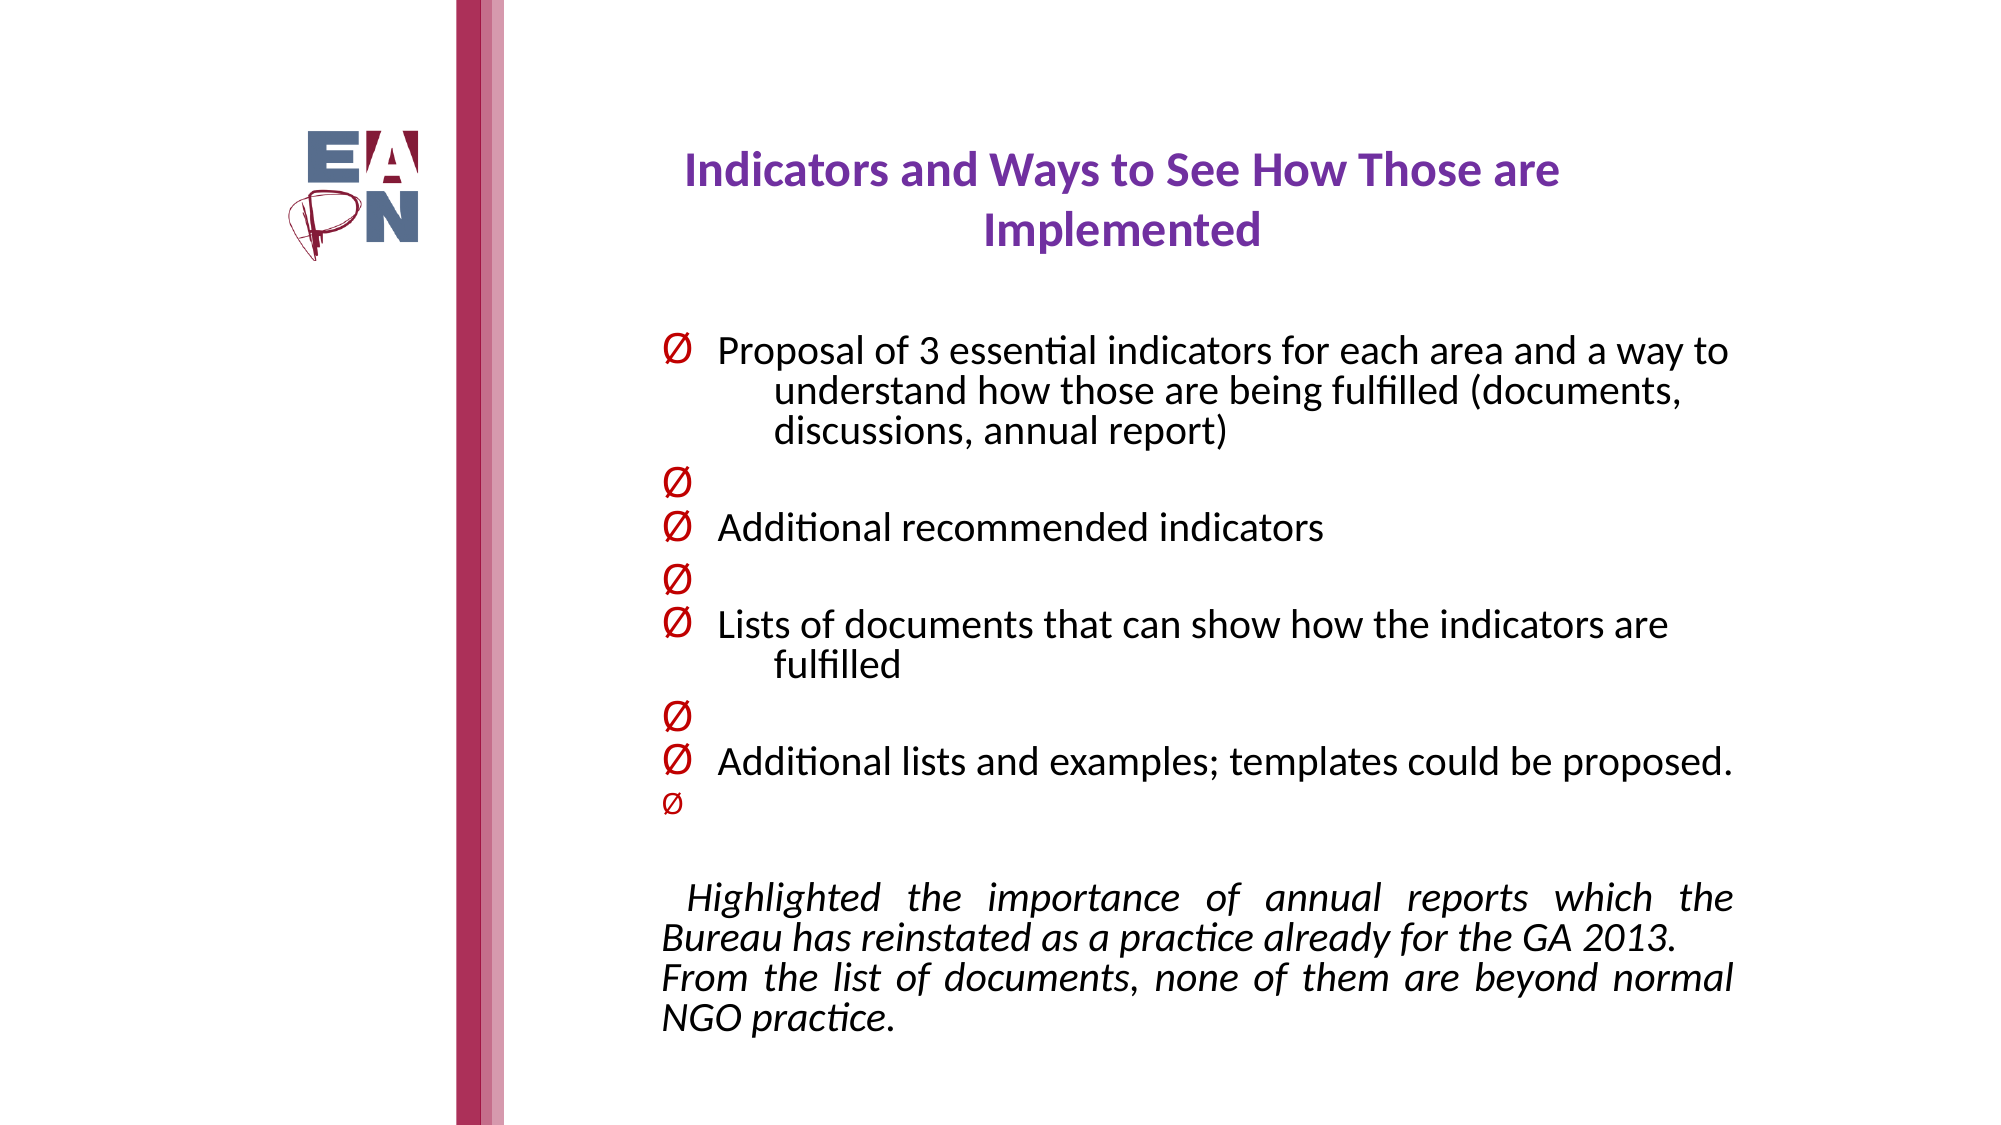

Indicators and Ways to See How Those are Implemented
Proposal of 3 essential indicators for each area and a way to understand how those are being fulfilled (documents, discussions, annual report)
Additional recommended indicators
Lists of documents that can show how the indicators are fulfilled
Additional lists and examples; templates could be proposed.
 Highlighted the importance of annual reports which the Bureau has reinstated as a practice already for the GA 2013.
From the list of documents, none of them are beyond normal NGO practice.